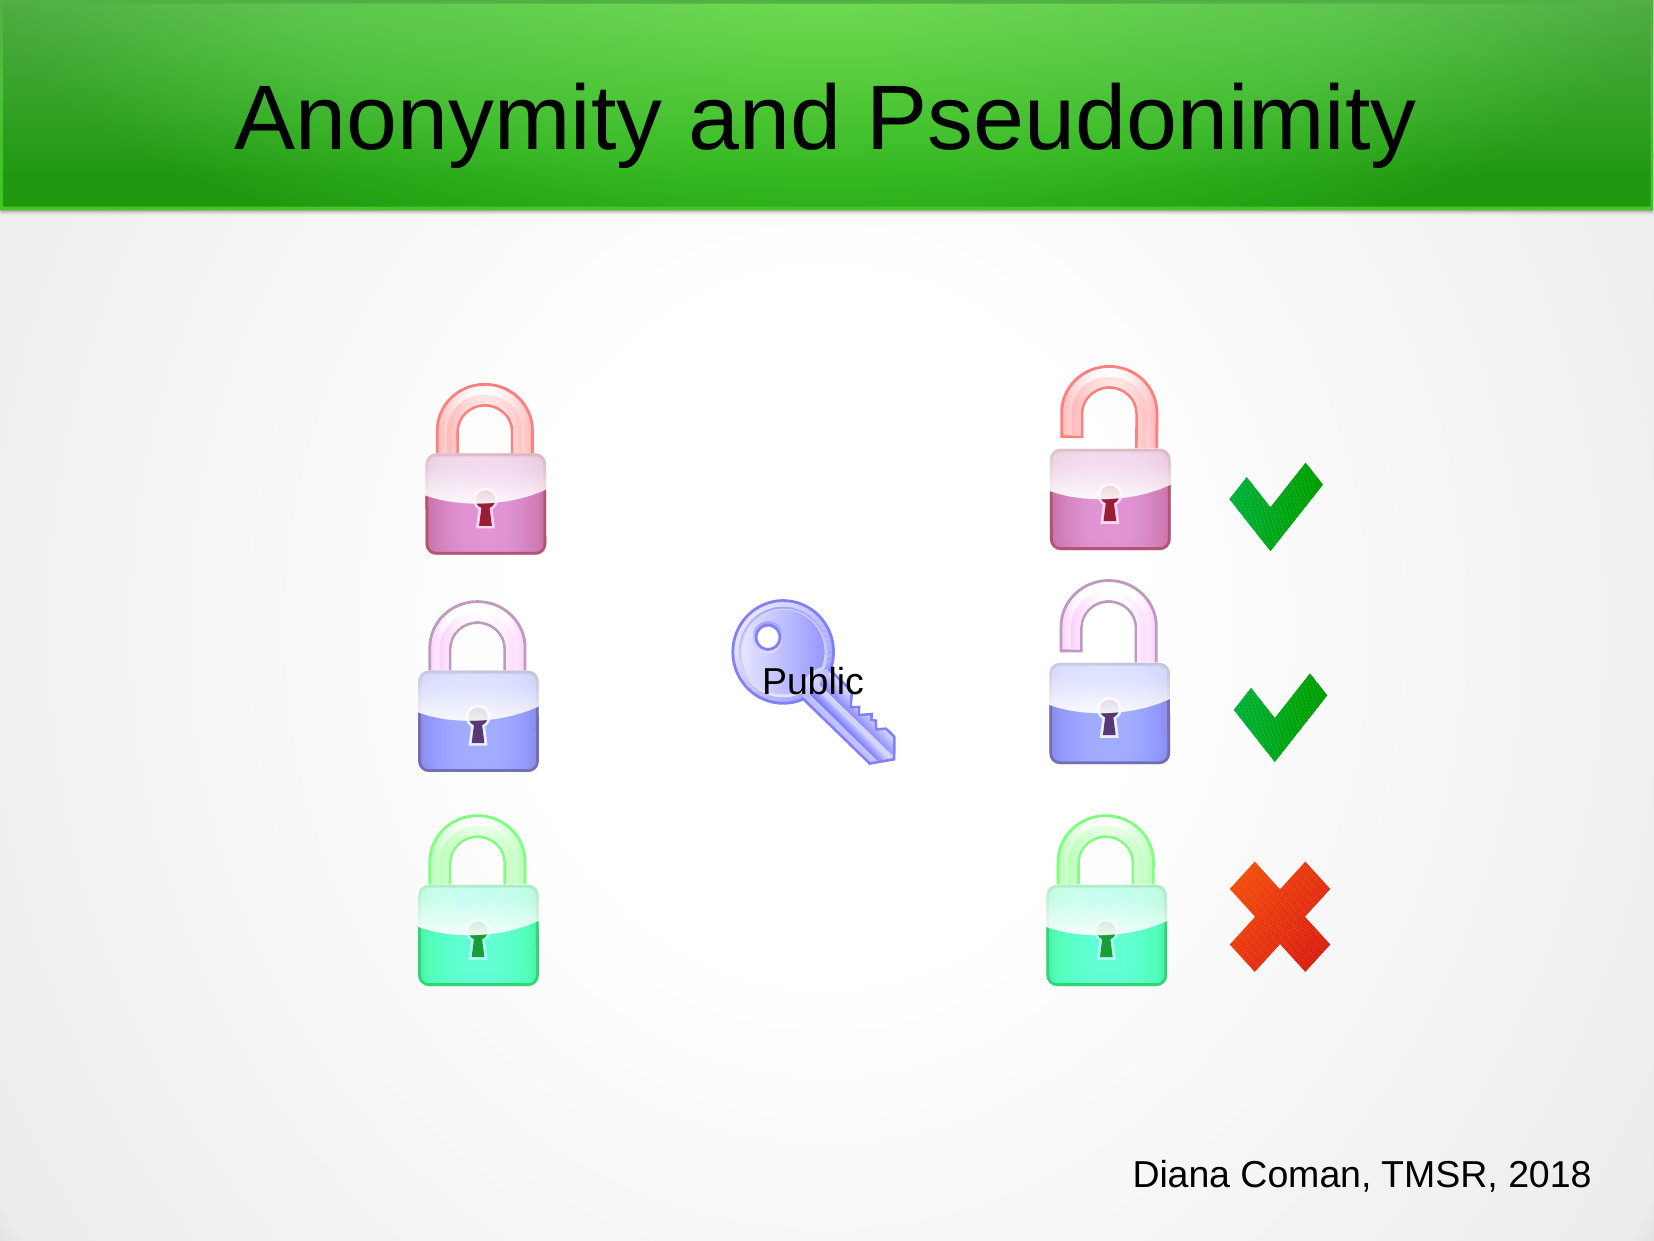

# Anonymity and Pseudonimity
Public
Diana Coman, TMSR, 2018